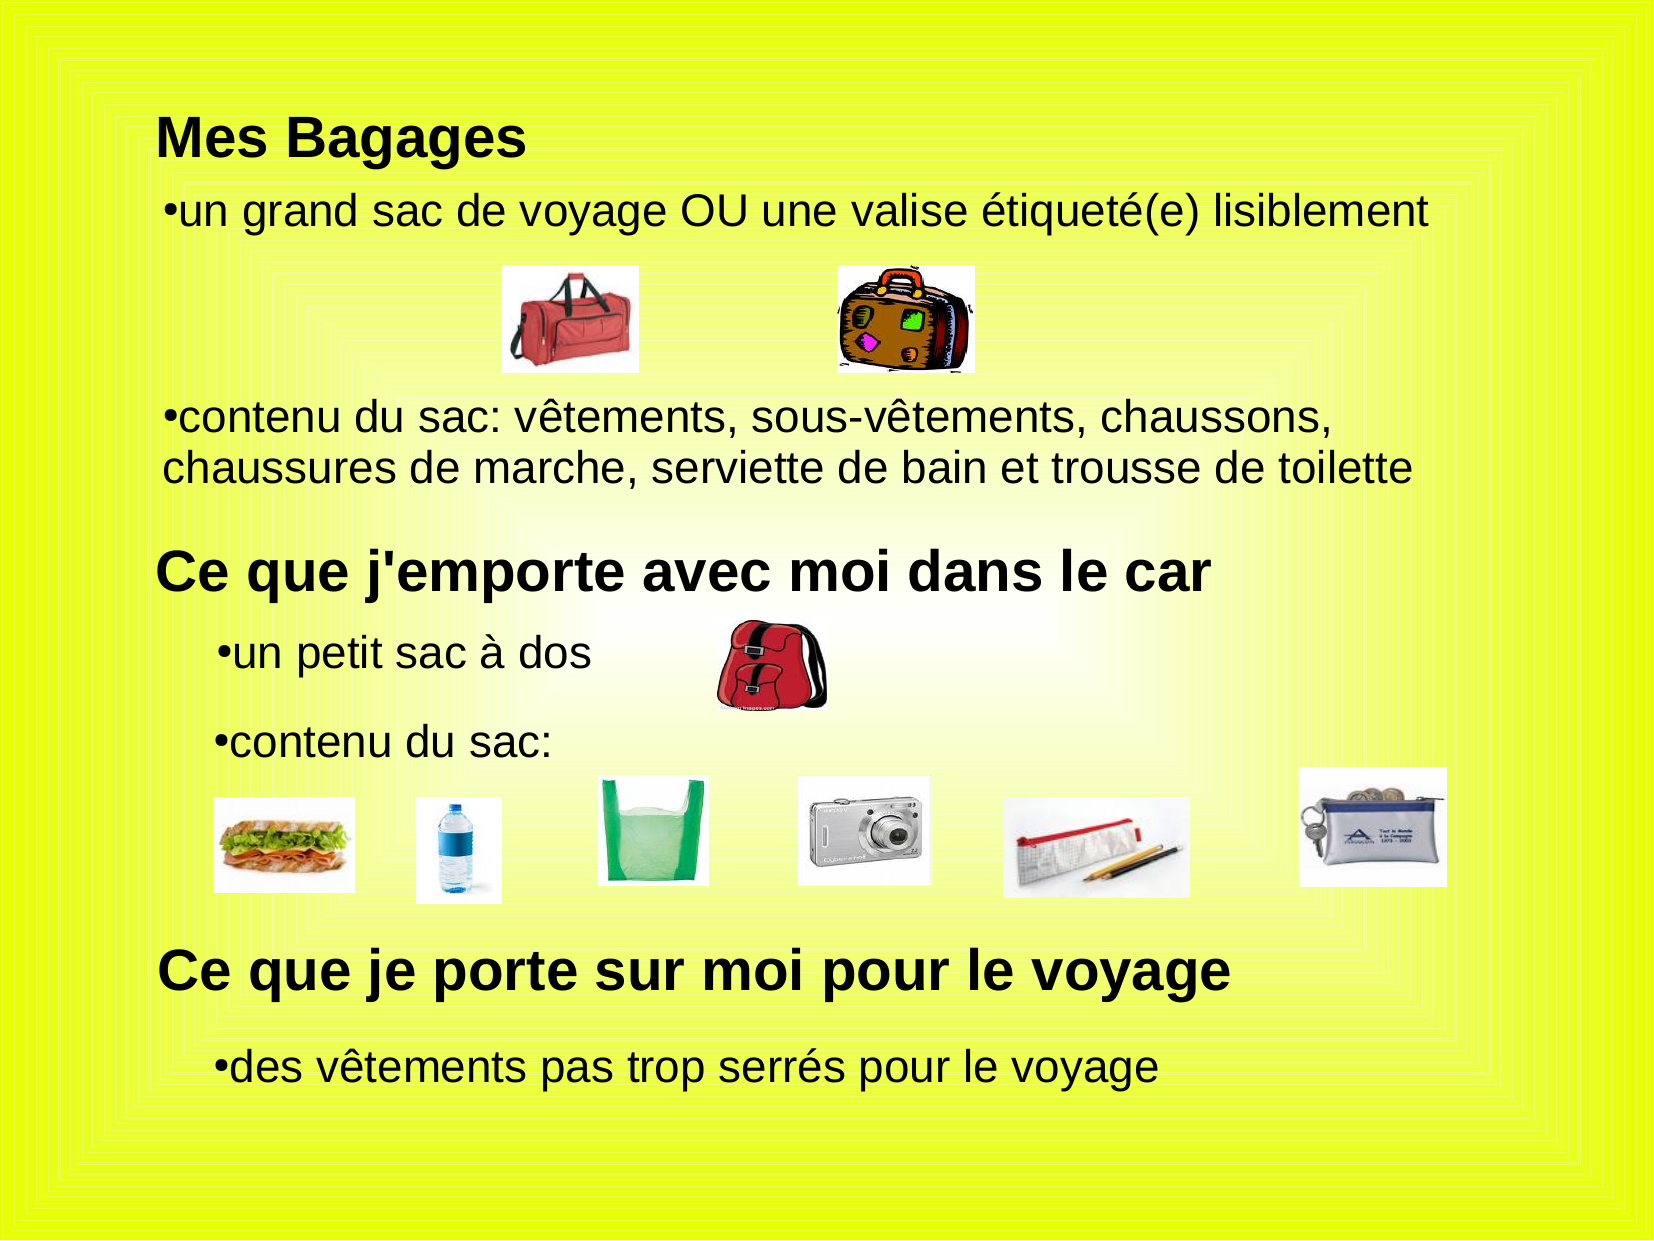

Mes Bagages
un grand sac de voyage OU une valise étiqueté(e) lisiblement
contenu du sac: vêtements, sous-vêtements, chaussons, chaussures de marche, serviette de bain et trousse de toilette
Ce que j'emporte avec moi dans le car
un petit sac à dos
contenu du sac:
Ce que je porte sur moi pour le voyage
des vêtements pas trop serrés pour le voyage